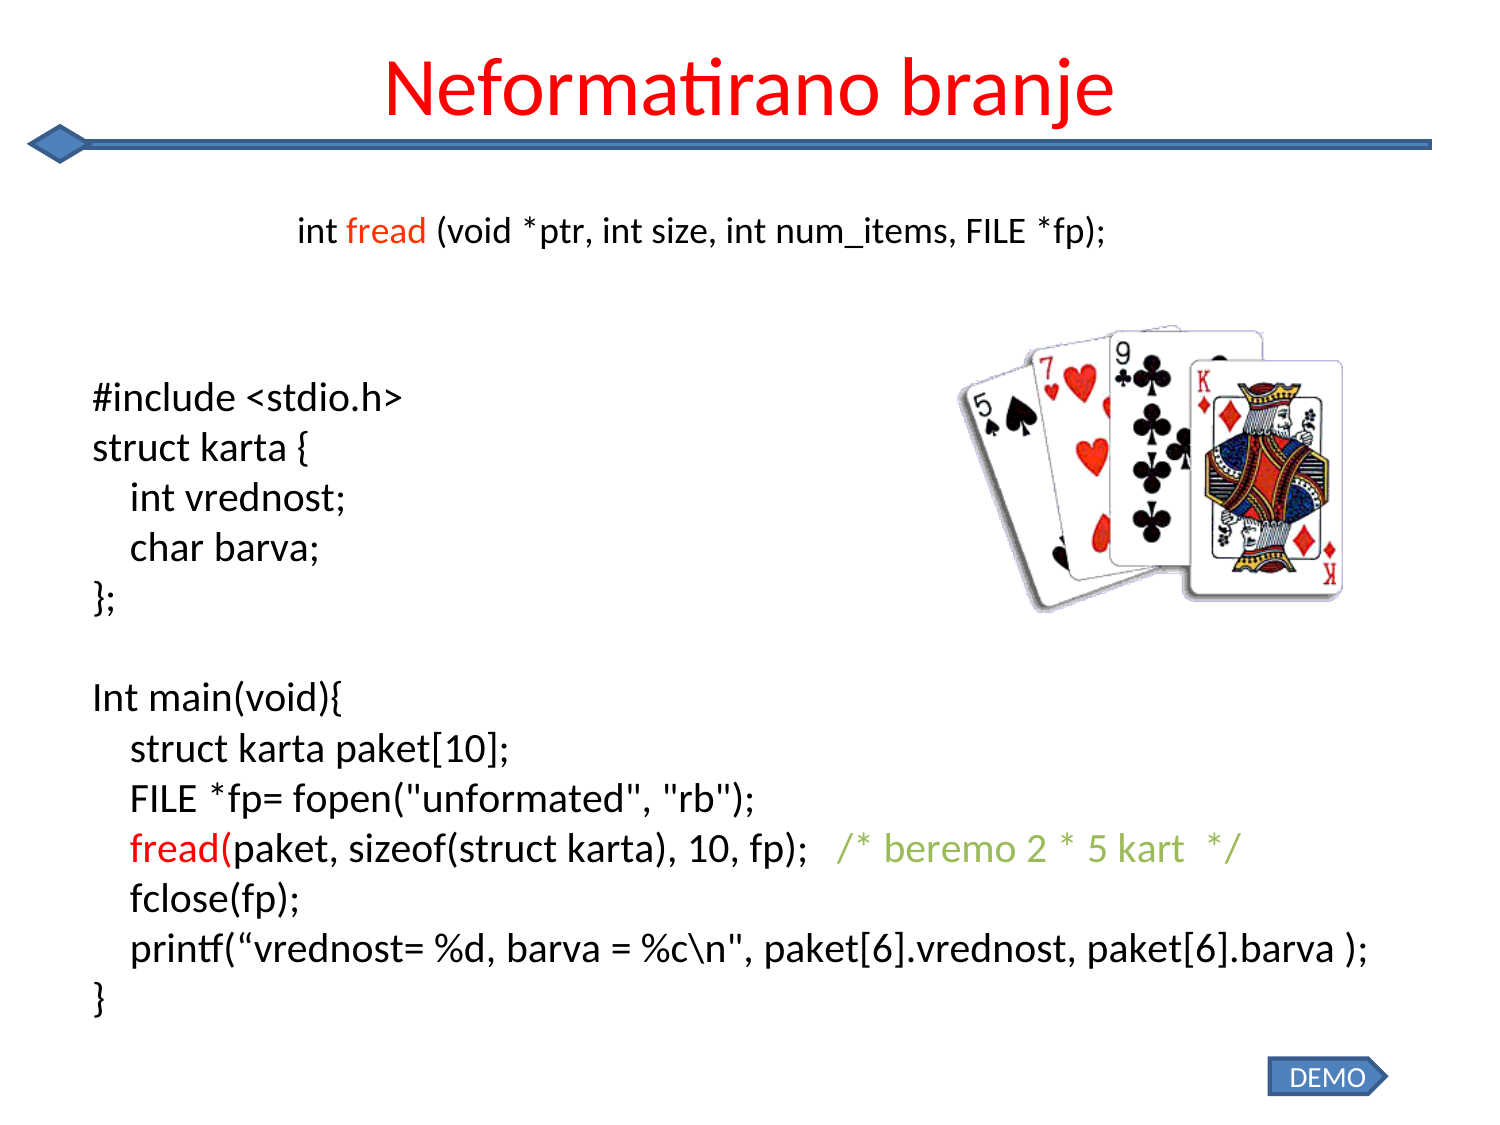

# Neformatirano branje
int fread (void *ptr, int size, int num_items, FILE *fp);
#include <stdio.h>
struct karta {
 int vrednost;
 char barva;
};
Int main(void){
 struct karta paket[10];
 FILE *fp= fopen("unformated", "rb");
 fread(paket, sizeof(struct karta), 10, fp); /* beremo 2 * 5 kart */
 fclose(fp);
 printf(“vrednost= %d, barva = %c\n", paket[6].vrednost, paket[6].barva );
}
DEMO